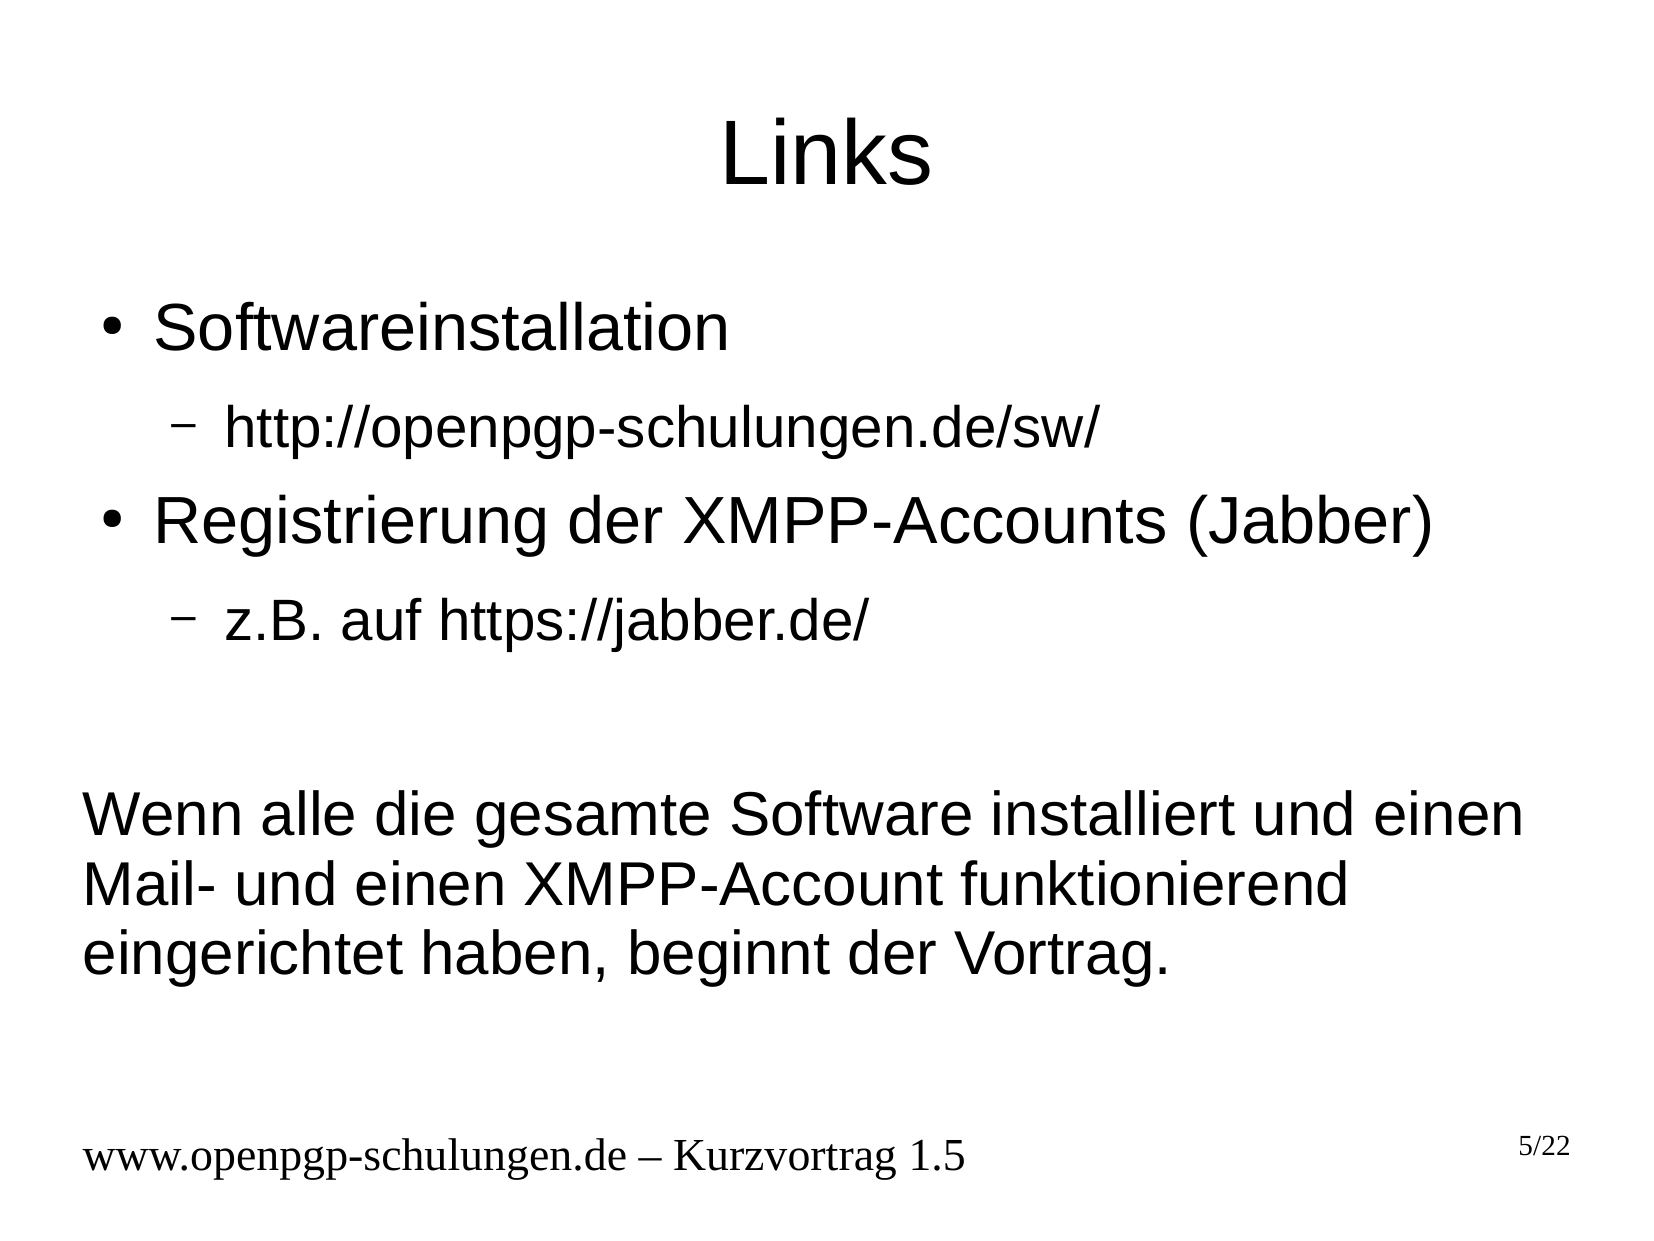

# Links
Softwareinstallation
http://openpgp-schulungen.de/sw/
Registrierung der XMPP-Accounts (Jabber)
z.B. auf https://jabber.de/
Wenn alle die gesamte Software installiert und einen Mail- und einen XMPP-Account funktionierend eingerichtet haben, beginnt der Vortrag.
5